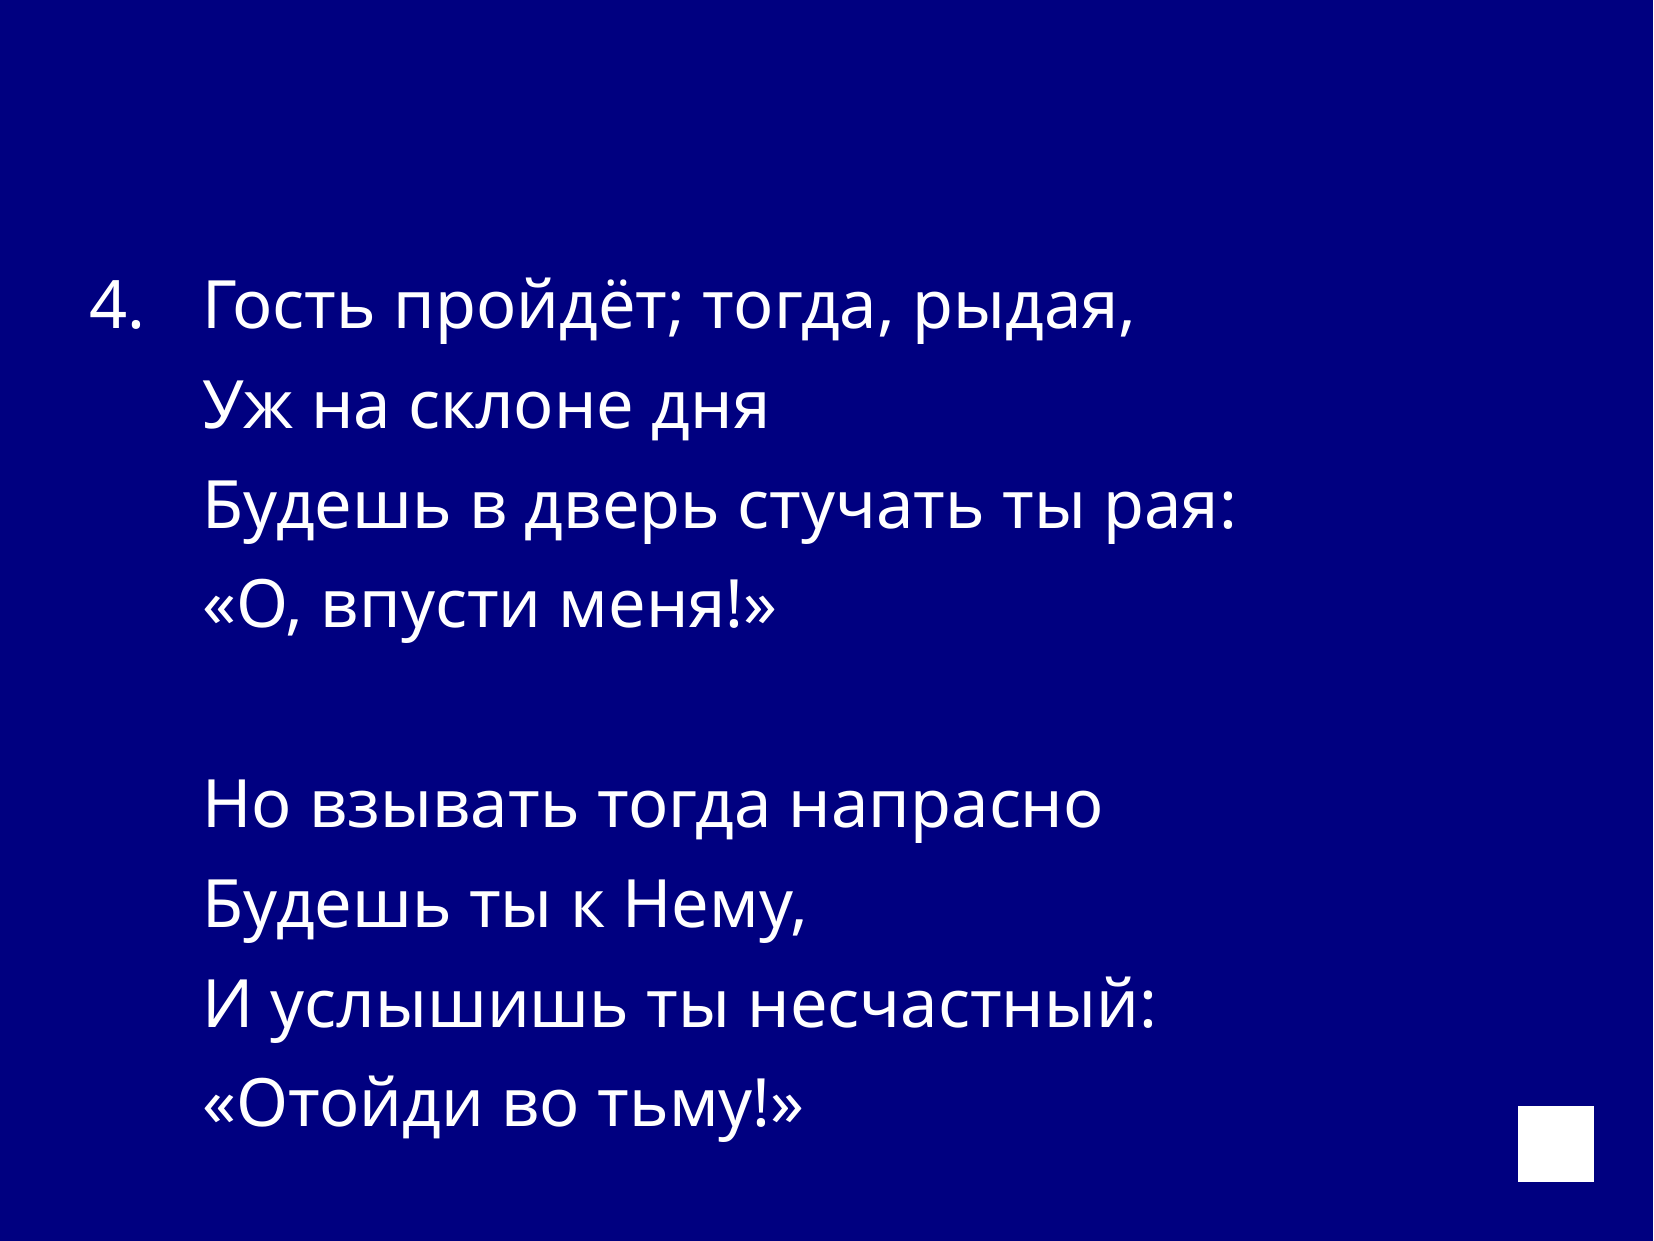

4.	Гость пройдёт; тогда, рыдая,
	Уж на склоне дня
	Будешь в дверь стучать ты рая:
	«О, впусти меня!»
	Но взывать тогда напрасно
	Будешь ты к Нему,
	И услышишь ты несчастный:
	«Отойди во тьму!»